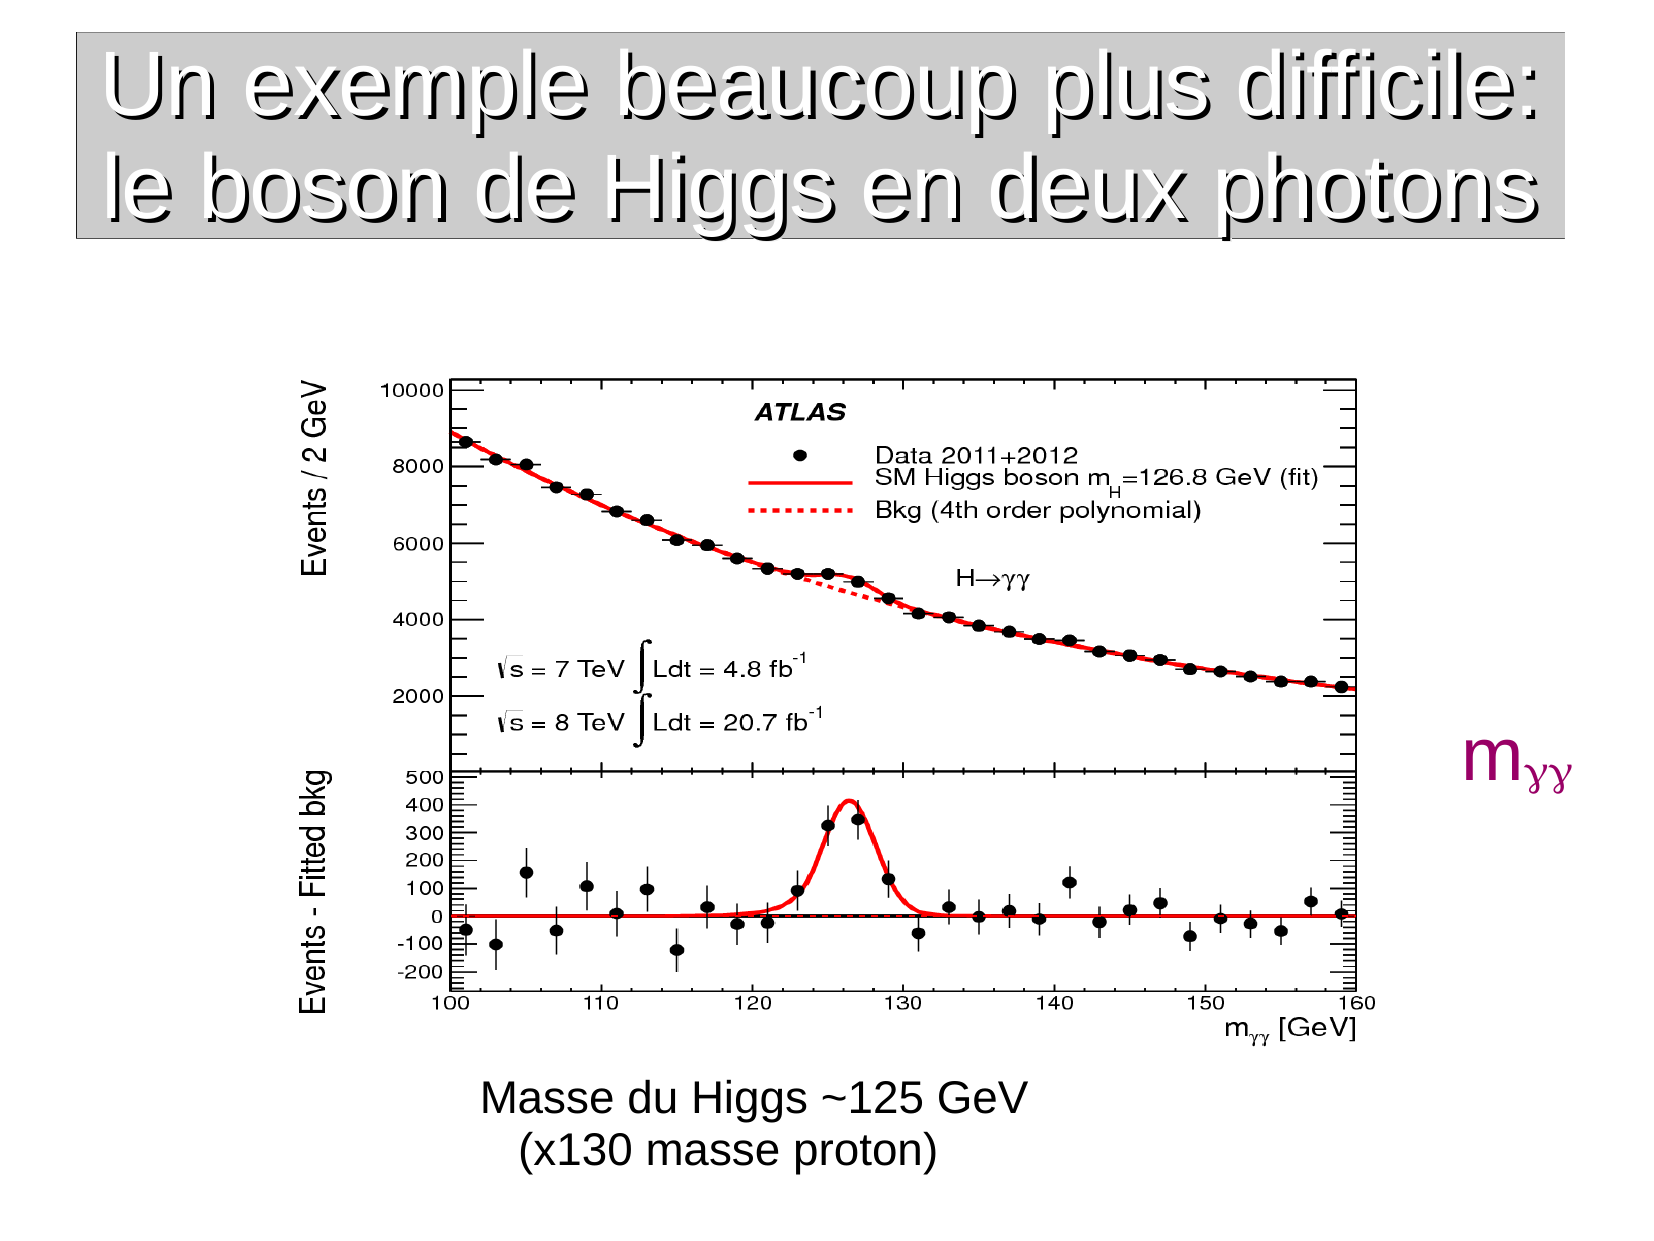

# Un exemple beaucoup plus difficile: le boson de Higgs en deux photons
mγγ
Masse du Higgs ~125 GeV
 (x130 masse proton)